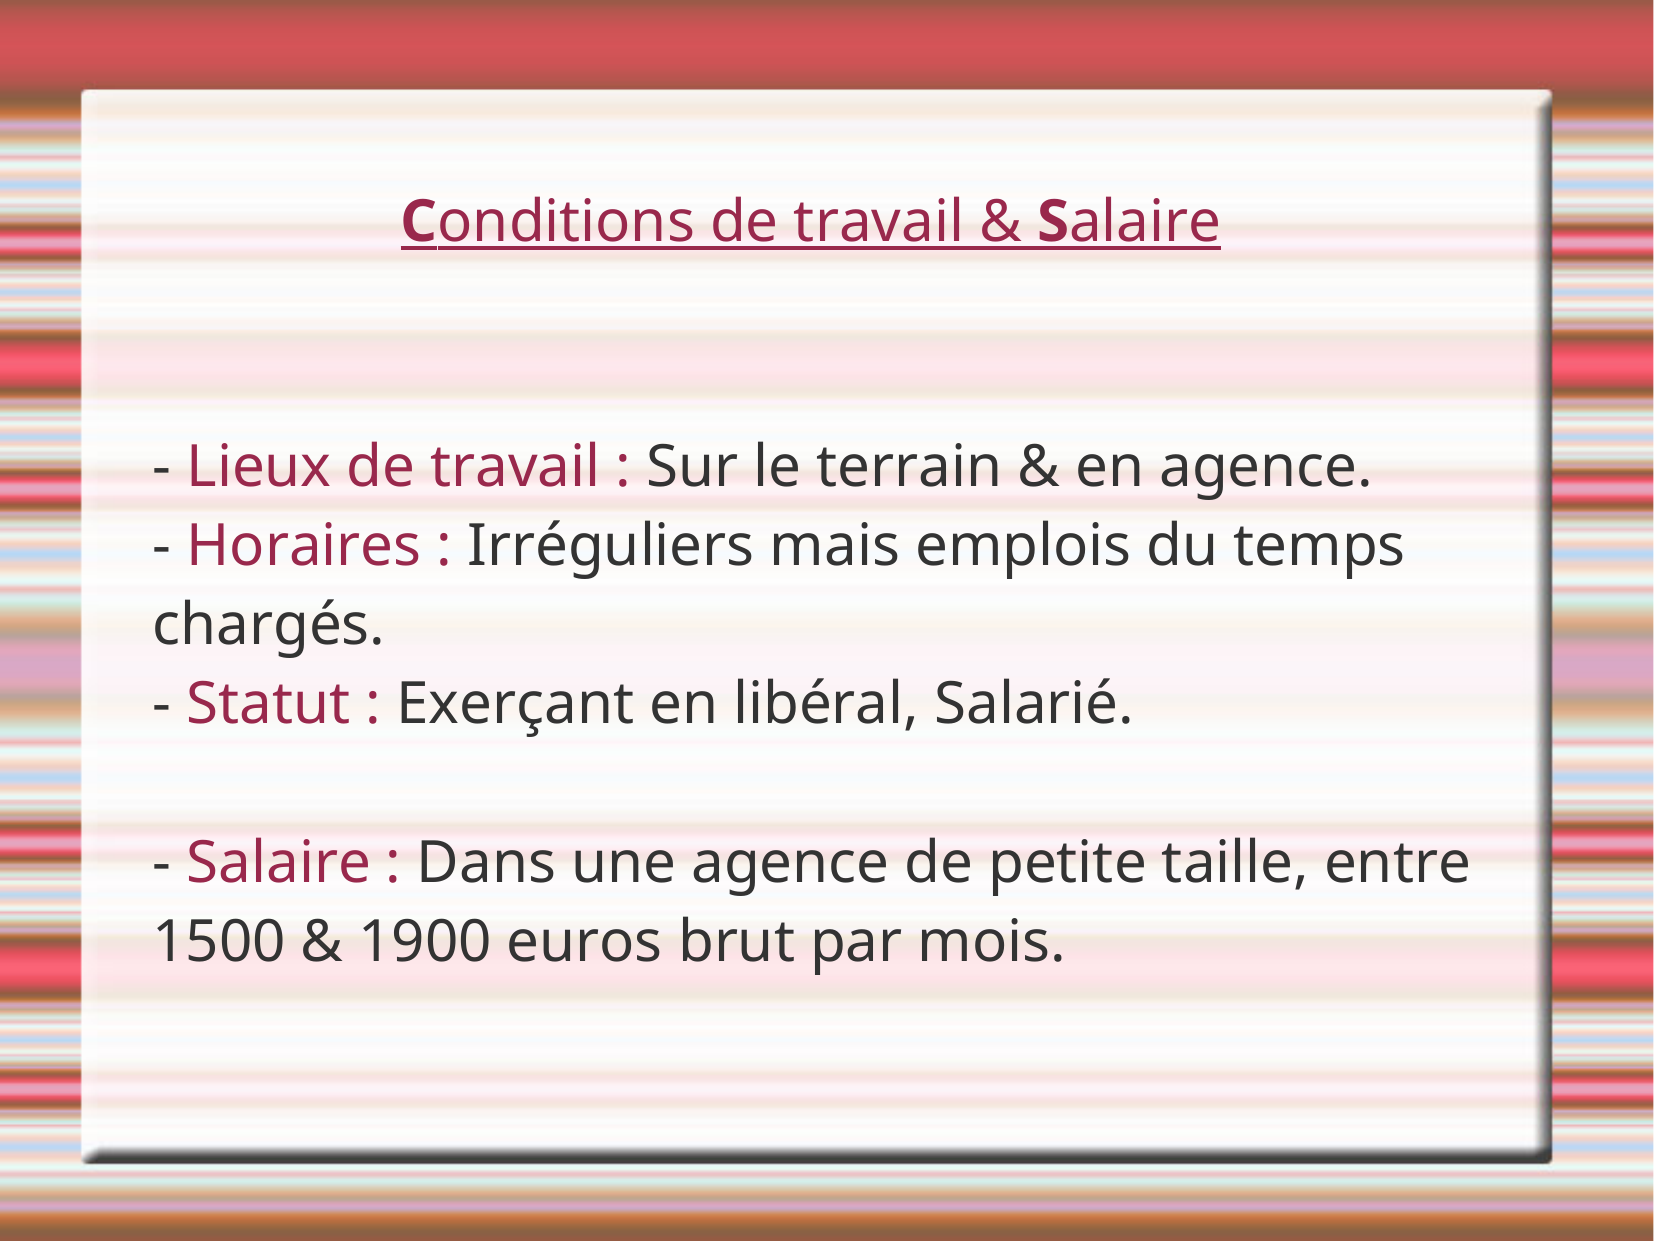

# Conditions de travail & Salaire
- Lieux de travail : Sur le terrain & en agence.
- Horaires : Irréguliers mais emplois du temps chargés.
- Statut : Exerçant en libéral, Salarié.
- Salaire : Dans une agence de petite taille, entre 1500 & 1900 euros brut par mois.